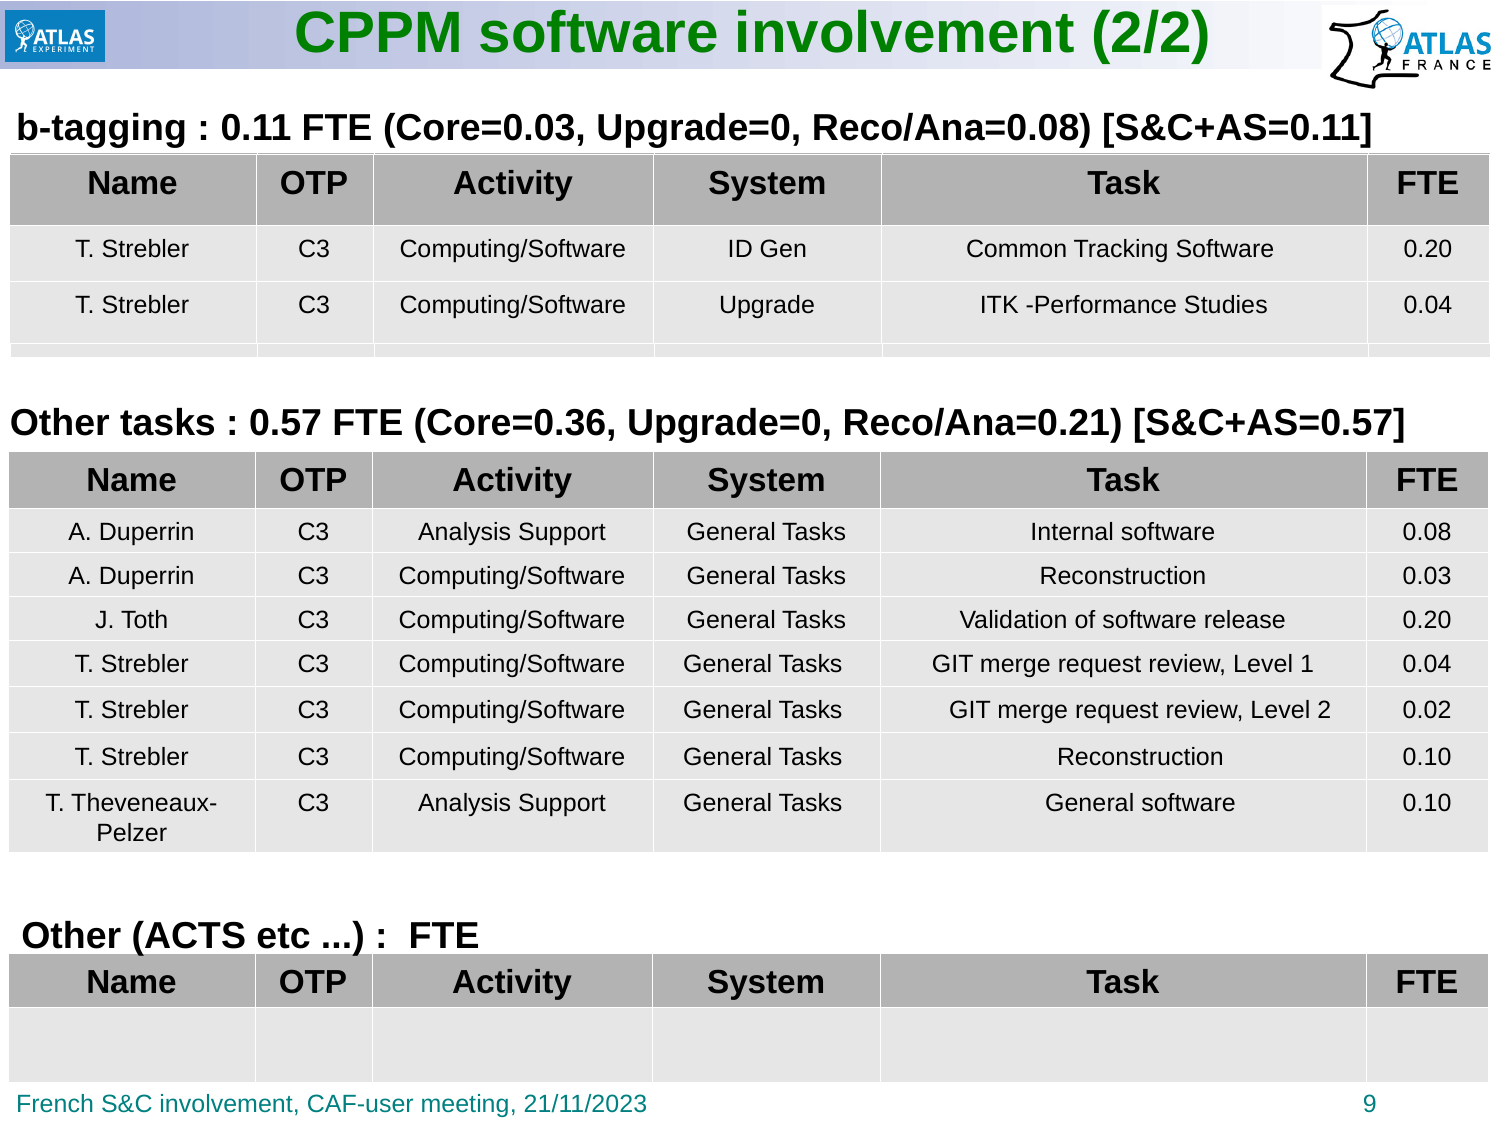

CPPM software involvement (2/2)
b-tagging : 0.11 FTE (Core=0.03, Upgrade=0, Reco/Ana=0.08) [S&C+AS=0.11]
| Name | OTP | Activity | System | Task | FTE |
| --- | --- | --- | --- | --- | --- |
| A. Duperrin | C3 | Analysis Support | General Tasks | Internal software | 0.08 |
| A. Duperrin | C3 | Computing/Software | General Tasks | Reconstruction | 0.03 |
| Name | OTP | Activity | System | Task | FTE |
| --- | --- | --- | --- | --- | --- |
| T. Strebler | C3 | Computing/Software | ID Gen | Common Tracking Software | 0.20 |
| T. Strebler | C3 | Computing/Software | Upgrade | ITK -Performance Studies | 0.04 |
Other tasks : 0.57 FTE (Core=0.36, Upgrade=0, Reco/Ana=0.21) [S&C+AS=0.57]
| Name | OTP | Activity | System | Task | FTE |
| --- | --- | --- | --- | --- | --- |
| A. Duperrin | C3 | Analysis Support | General Tasks | Internal software | 0.08 |
| A. Duperrin | C3 | Computing/Software | General Tasks | Reconstruction | 0.03 |
| J. Toth | C3 | Computing/Software | General Tasks | Validation of software release | 0.20 |
| T. Strebler | C3 | Computing/Software | General Tasks | GIT merge request review, Level 1 | 0.04 |
| T. Strebler | C3 | Computing/Software | General Tasks | GIT merge request review, Level 2 | 0.02 |
| T. Strebler | C3 | Computing/Software | General Tasks | Reconstruction | 0.10 |
| T. Theveneaux-Pelzer | C3 | Analysis Support | General Tasks | General software | 0.10 |
Other (ACTS etc ...) : FTE
| Name | OTP | Activity | System | Task | FTE |
| --- | --- | --- | --- | --- | --- |
| | | | | | |